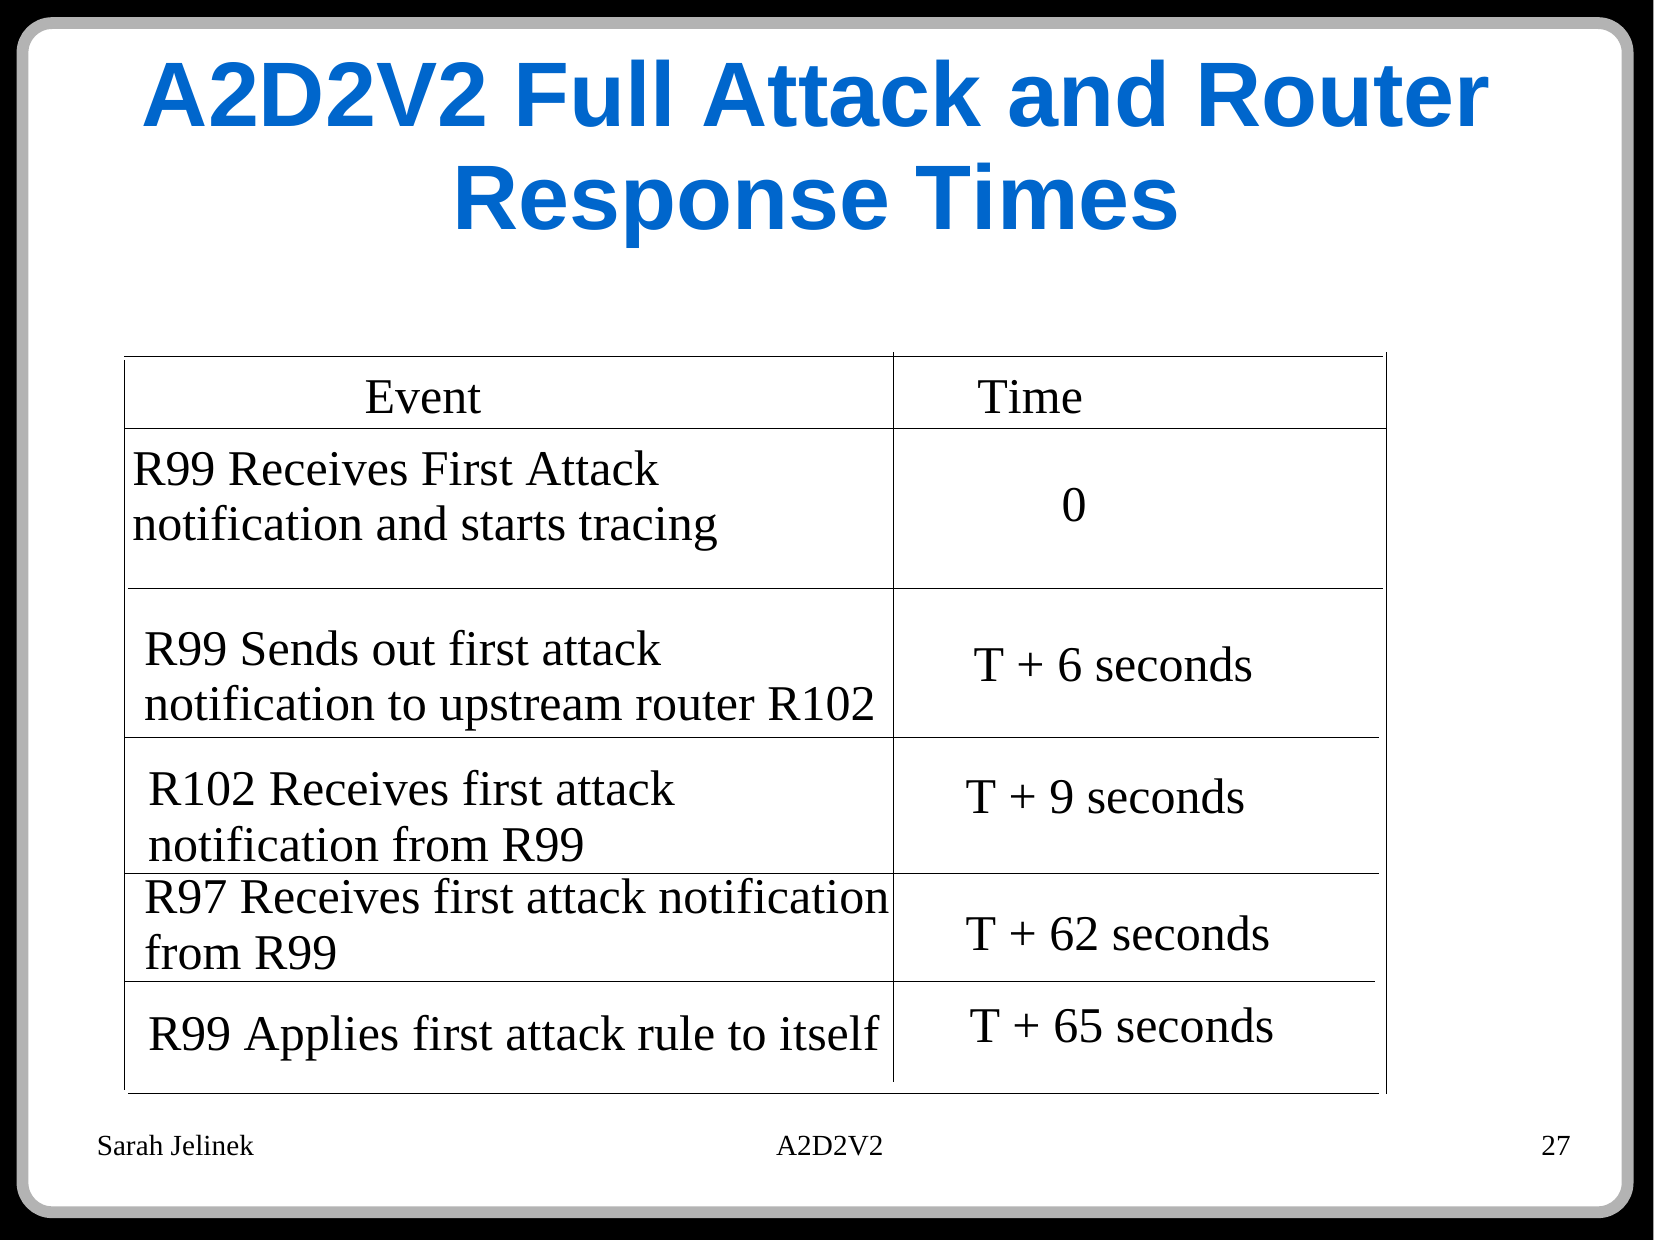

# A2D2V2 Full Attack and Router Response Times
Event
Time
R99 Receives First Attack
notification and starts tracing
0
R99 Sends out first attack
notification to upstream router R102
T + 6 seconds
R102 Receives first attack
notification from R99
T + 9 seconds
R97 Receives first attack notification
from R99
T + 62 seconds
T + 65 seconds
R99 Applies first attack rule to itself
Sarah Jelinek A2D2V2
27